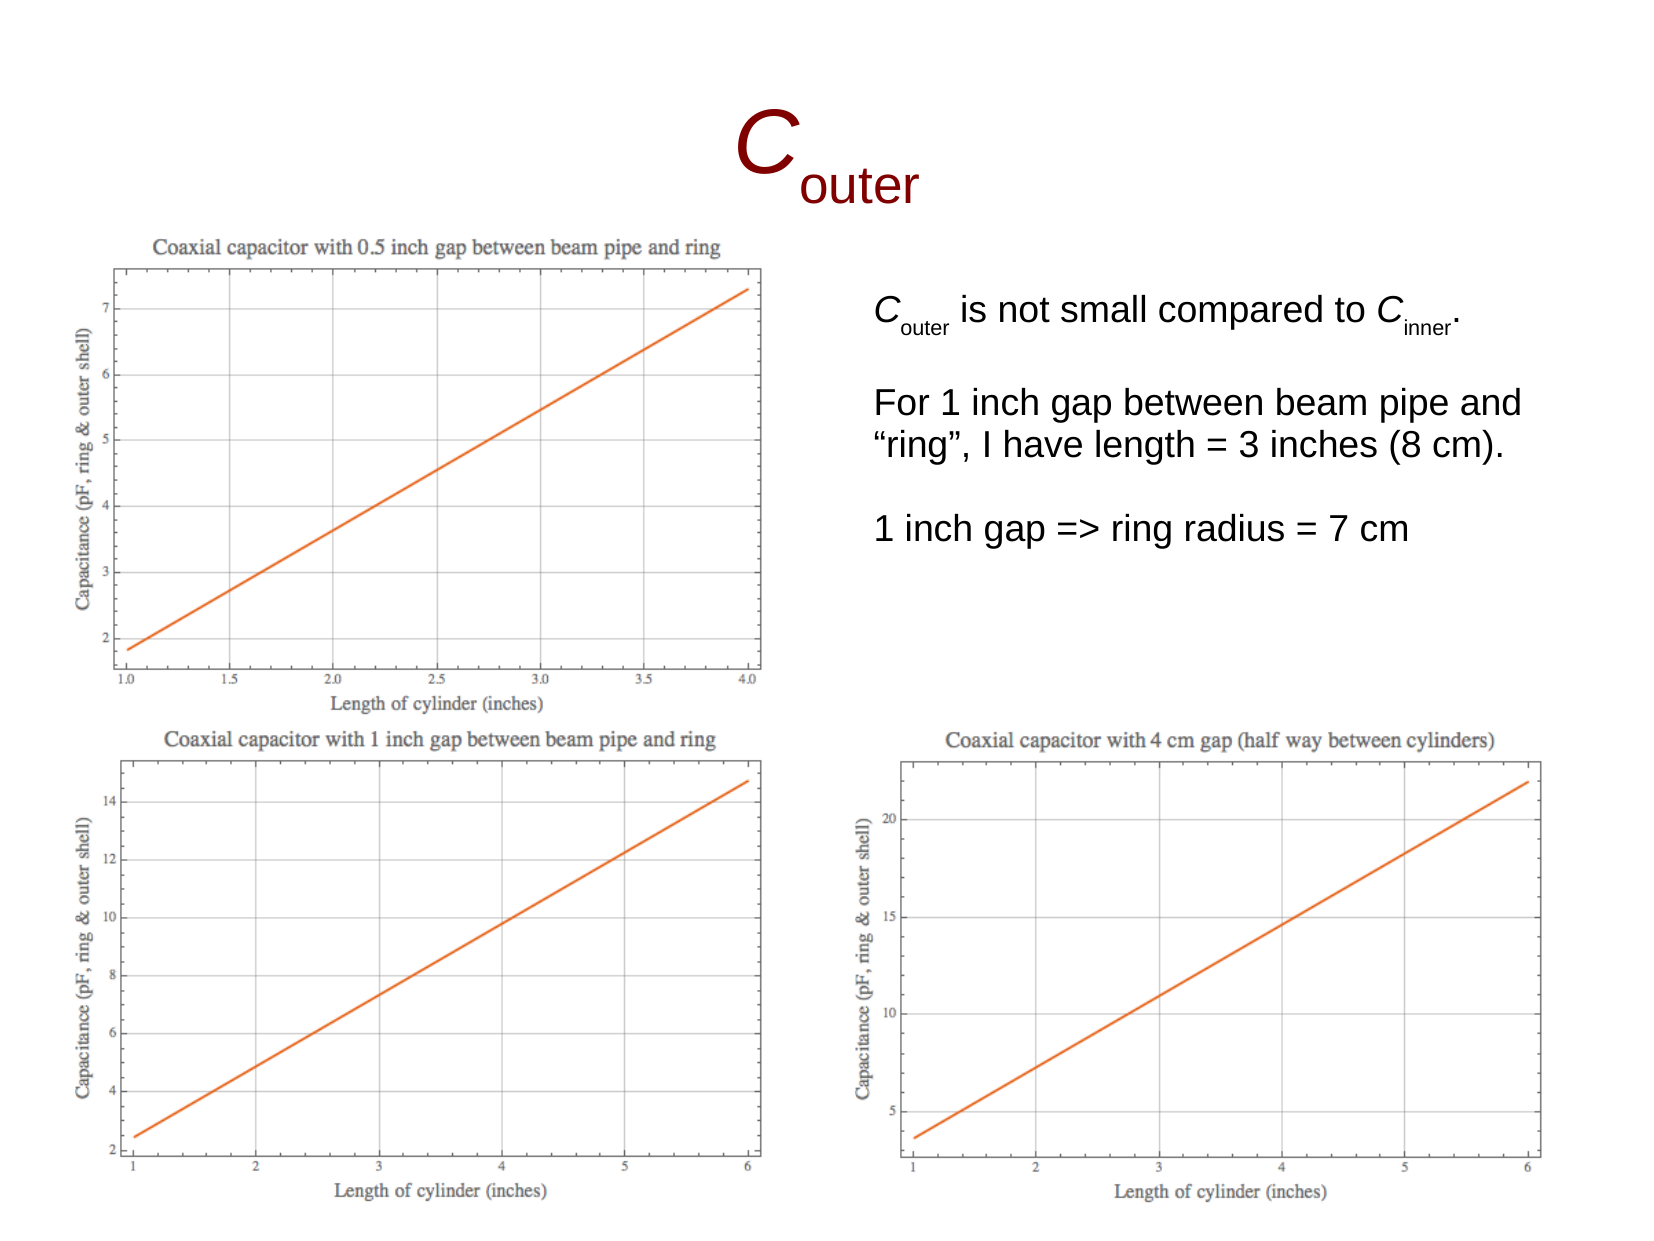

# Couter
Couter is not small compared to Cinner.
For 1 inch gap between beam pipe and “ring”, I have length = 3 inches (8 cm).
1 inch gap => ring radius = 7 cm